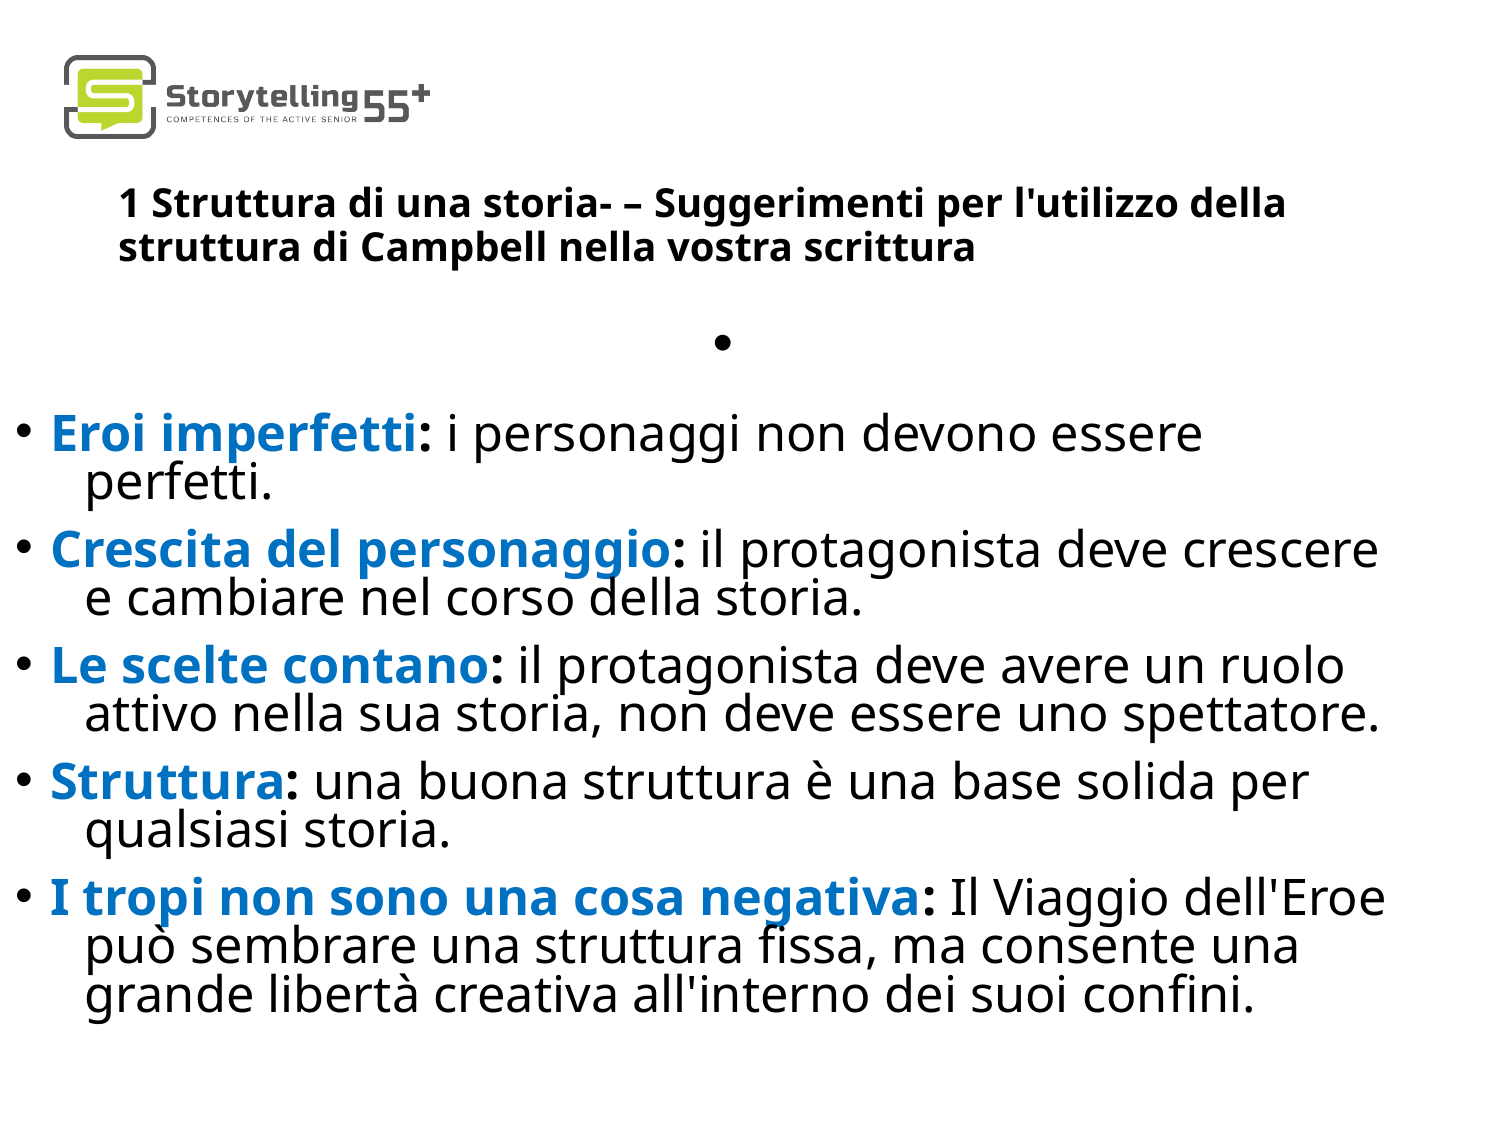

# 1 Struttura di una storia- – Suggerimenti per l'utilizzo della struttura di Campbell nella vostra scrittura
Eroi imperfetti: i personaggi non devono essere perfetti.
Crescita del personaggio: il protagonista deve crescere e cambiare nel corso della storia.
Le scelte contano: il protagonista deve avere un ruolo attivo nella sua storia, non deve essere uno spettatore.
Struttura: una buona struttura è una base solida per qualsiasi storia.
I tropi non sono una cosa negativa: Il Viaggio dell'Eroe può sembrare una struttura fissa, ma consente una grande libertà creativa all'interno dei suoi confini.